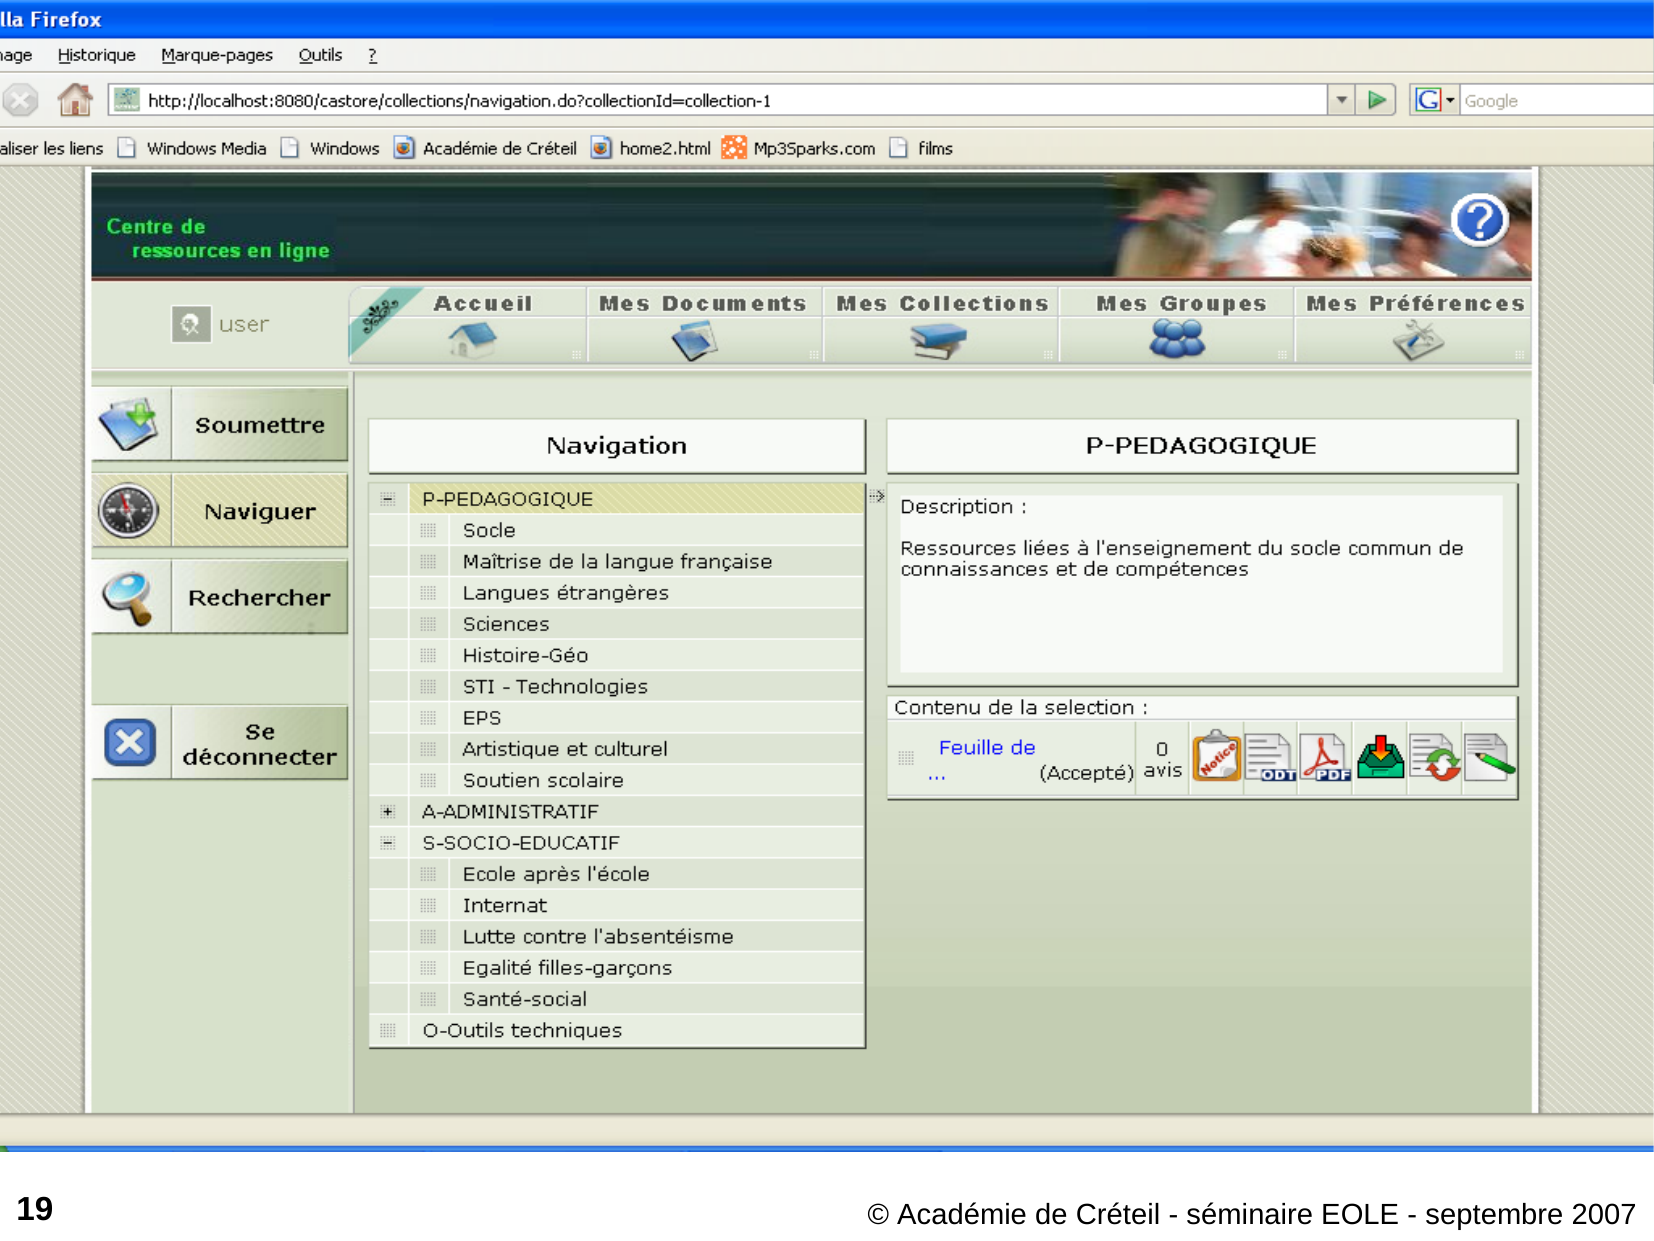

© Académie de Créteil - séminaire EOLE - septembre 2007
19